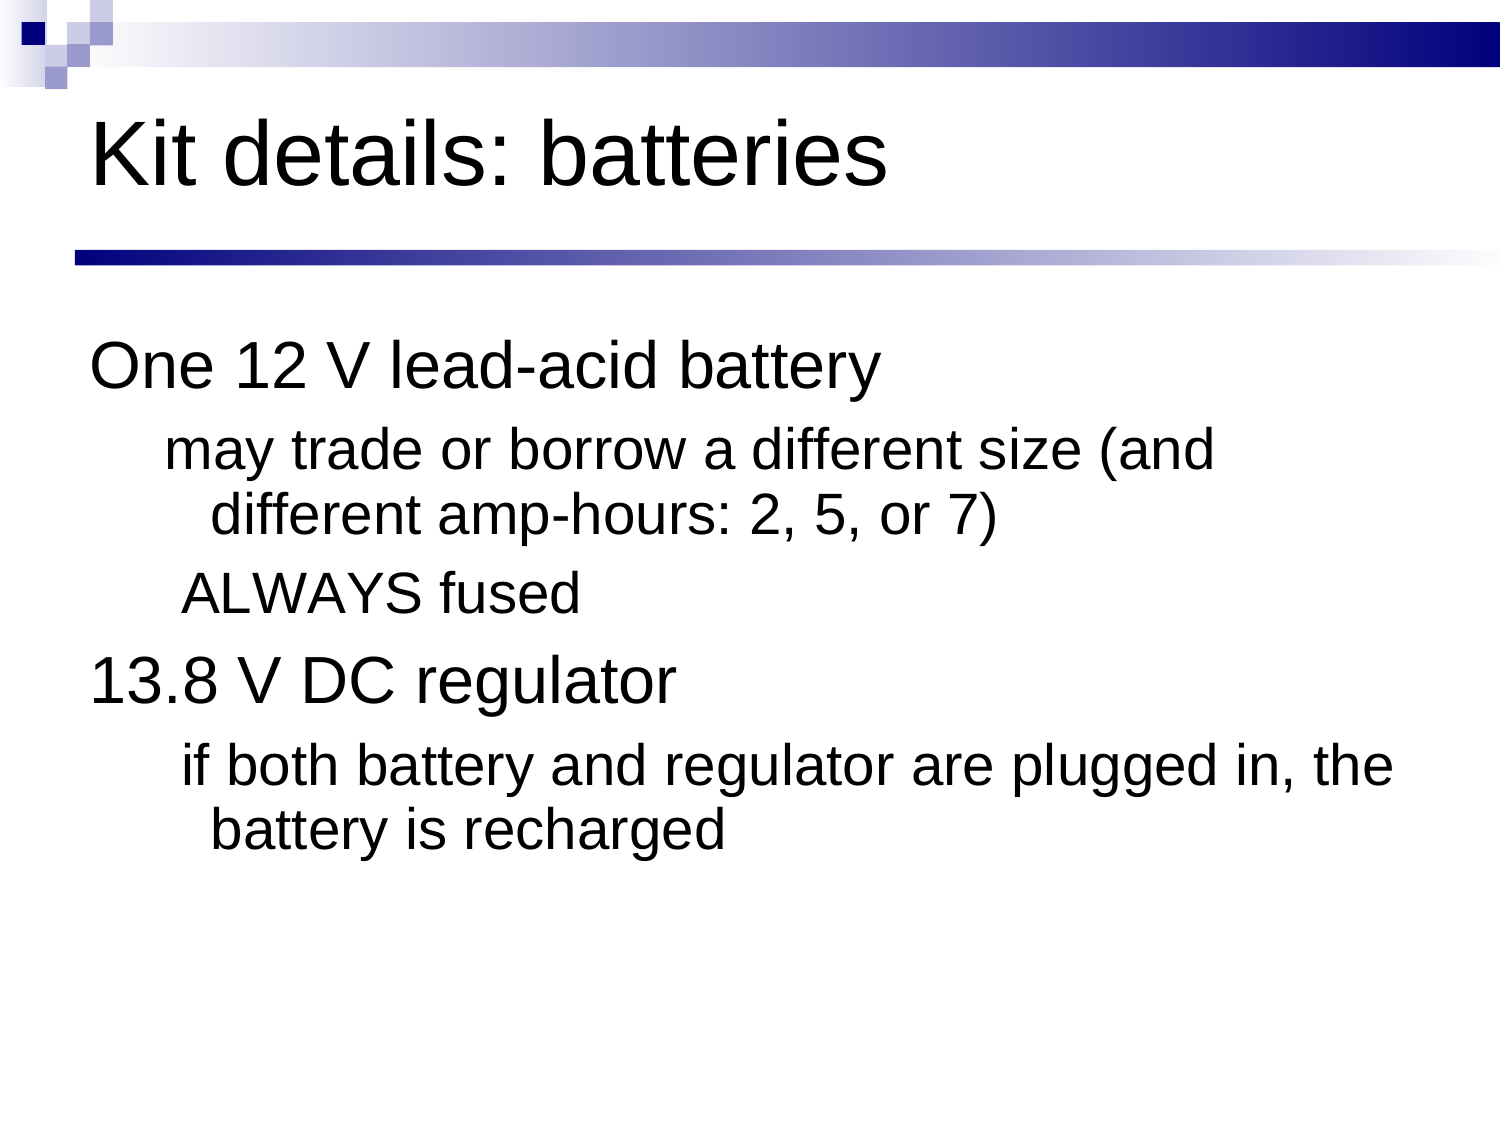

# Kit details: batteries
One 12 V lead-acid battery
may trade or borrow a different size (and different amp-hours: 2, 5, or 7)
 ALWAYS fused
13.8 V DC regulator
 if both battery and regulator are plugged in, the battery is recharged